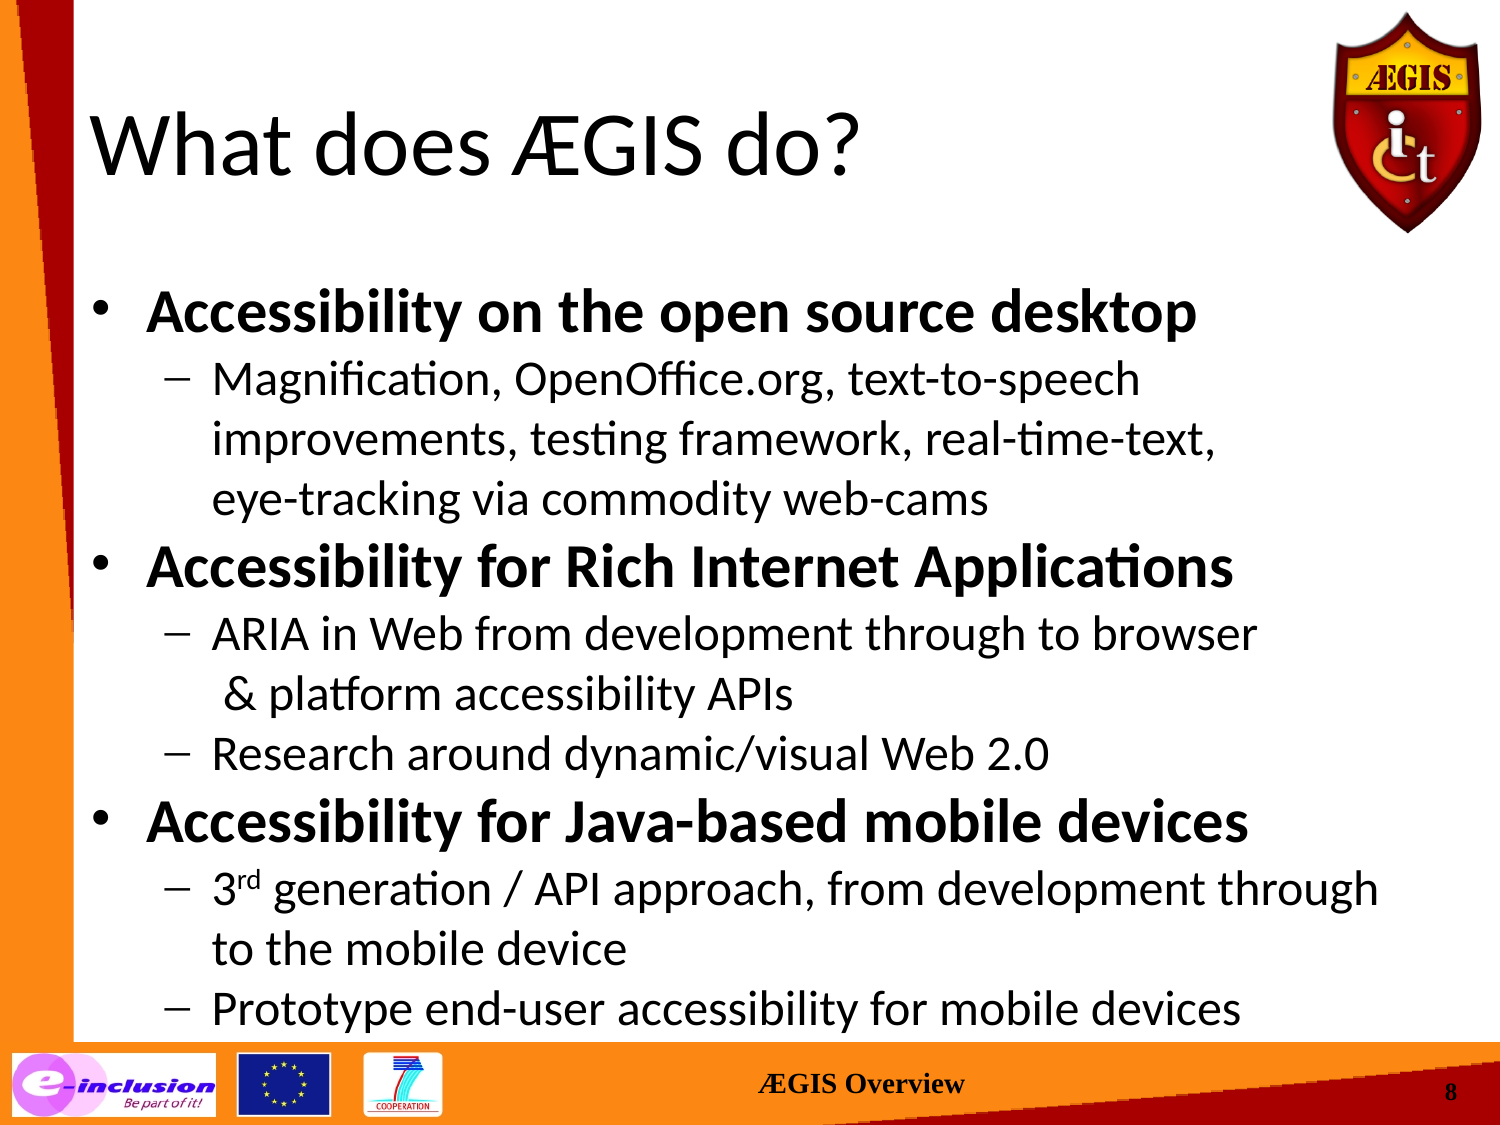

# What does ÆGIS do?
Accessibility on the open source desktop
Magnification, OpenOffice.org, text-to-speech improvements, testing framework, real-time-text,
eye-tracking via commodity web-cams
Accessibility for Rich Internet Applications
ARIA in Web from development through to browser
 & platform accessibility APIs
Research around dynamic/visual Web 2.0
Accessibility for Java-based mobile devices
3rd generation / API approach, from development through to the mobile device
Prototype end-user accessibility for mobile devices
8